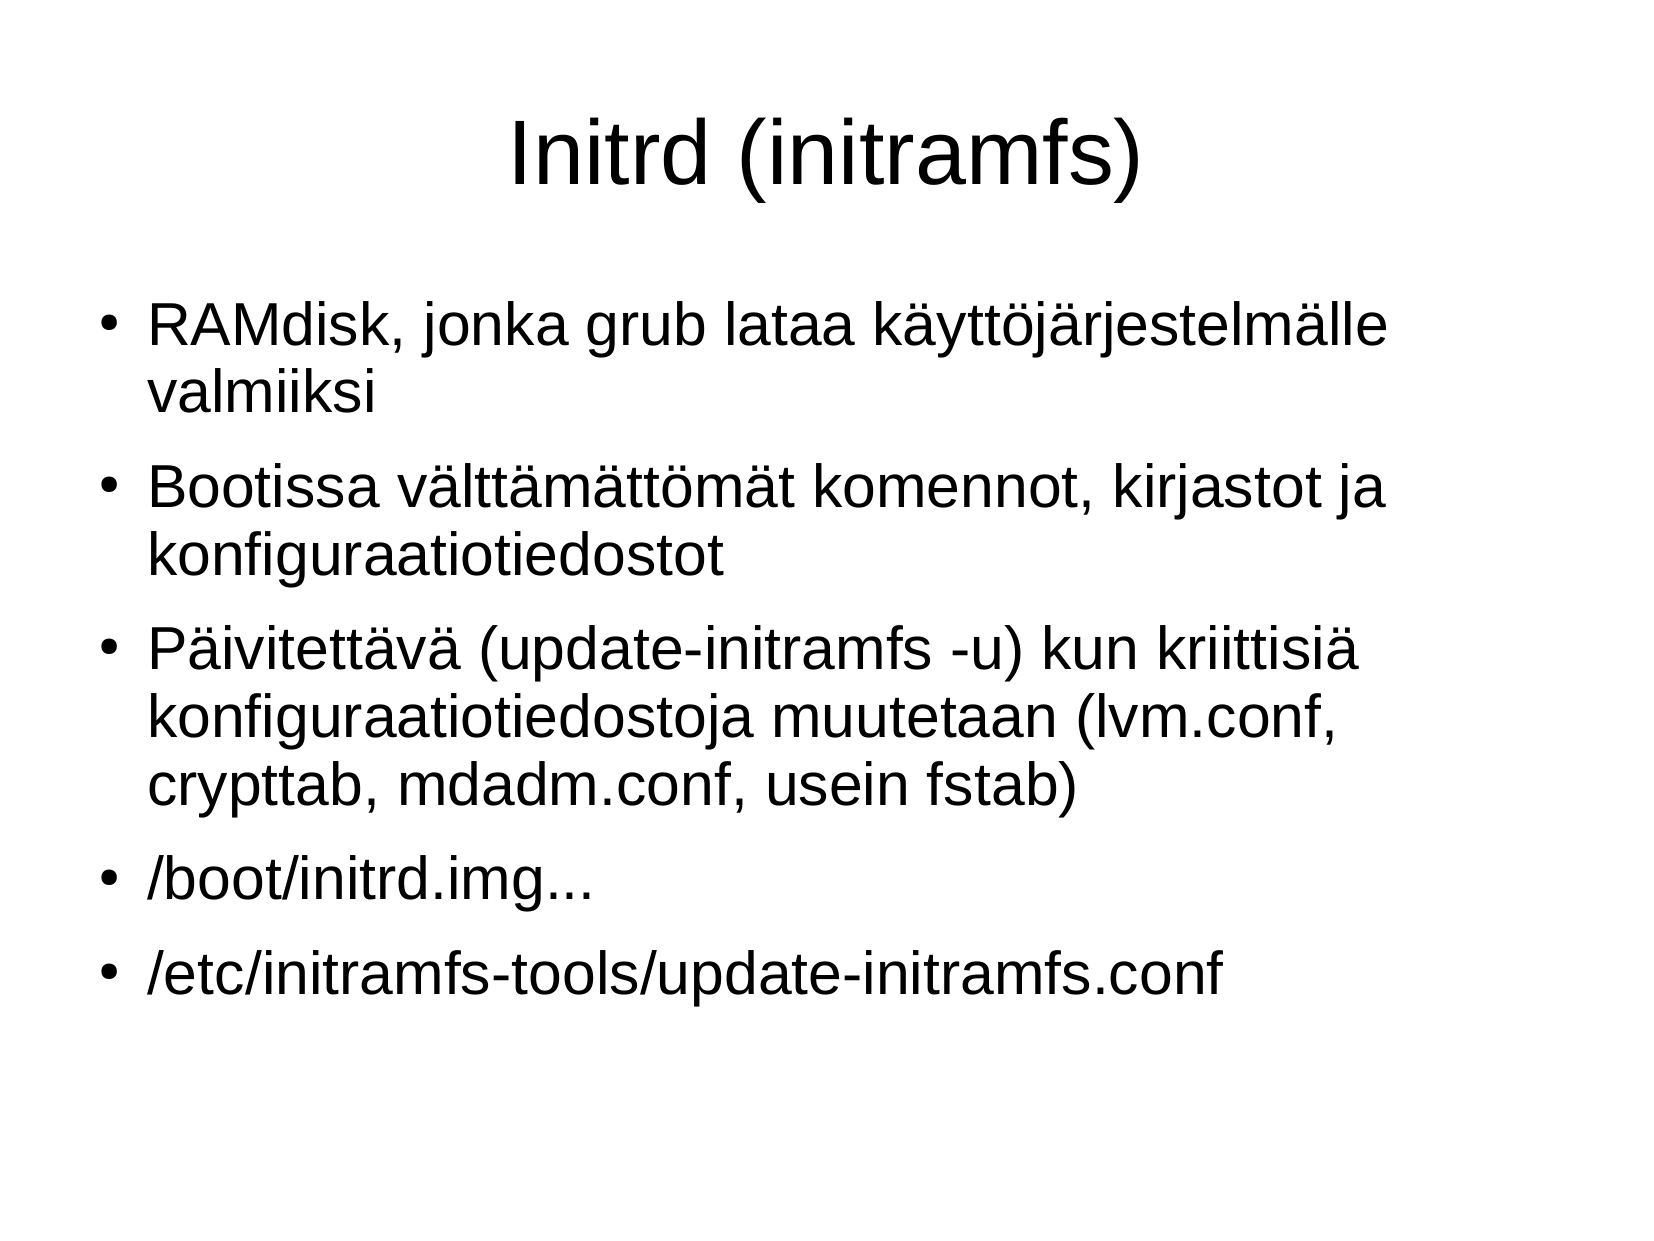

# Initrd (initramfs)
RAMdisk, jonka grub lataa käyttöjärjestelmälle valmiiksi
Bootissa välttämättömät komennot, kirjastot ja konfiguraatiotiedostot
Päivitettävä (update-initramfs -u) kun kriittisiä konfiguraatiotiedostoja muutetaan (lvm.conf, crypttab, mdadm.conf, usein fstab)
/boot/initrd.img...
/etc/initramfs-tools/update-initramfs.conf